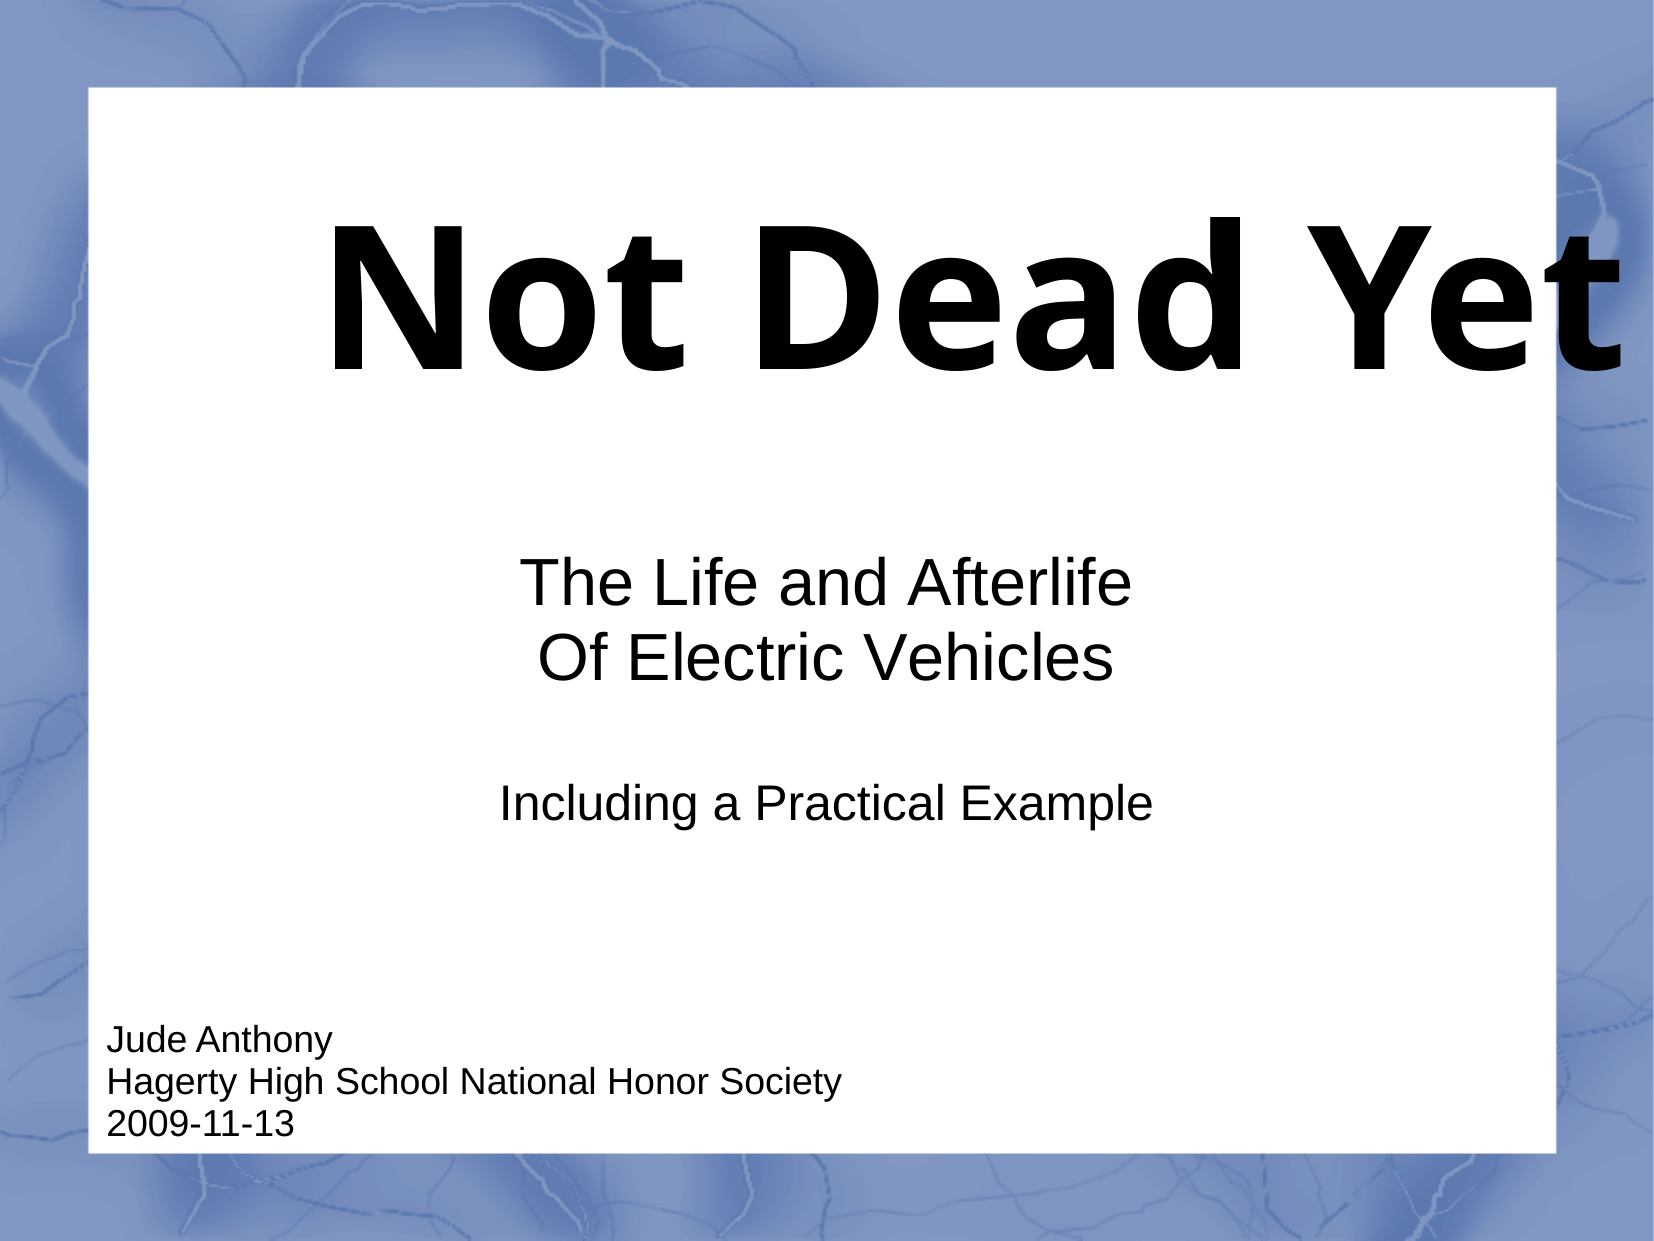

Not Dead Yet
# The Life and Afterlife
Of Electric Vehicles
Including a Practical Example
Jude Anthony
Hagerty High School National Honor Society
2009-11-13